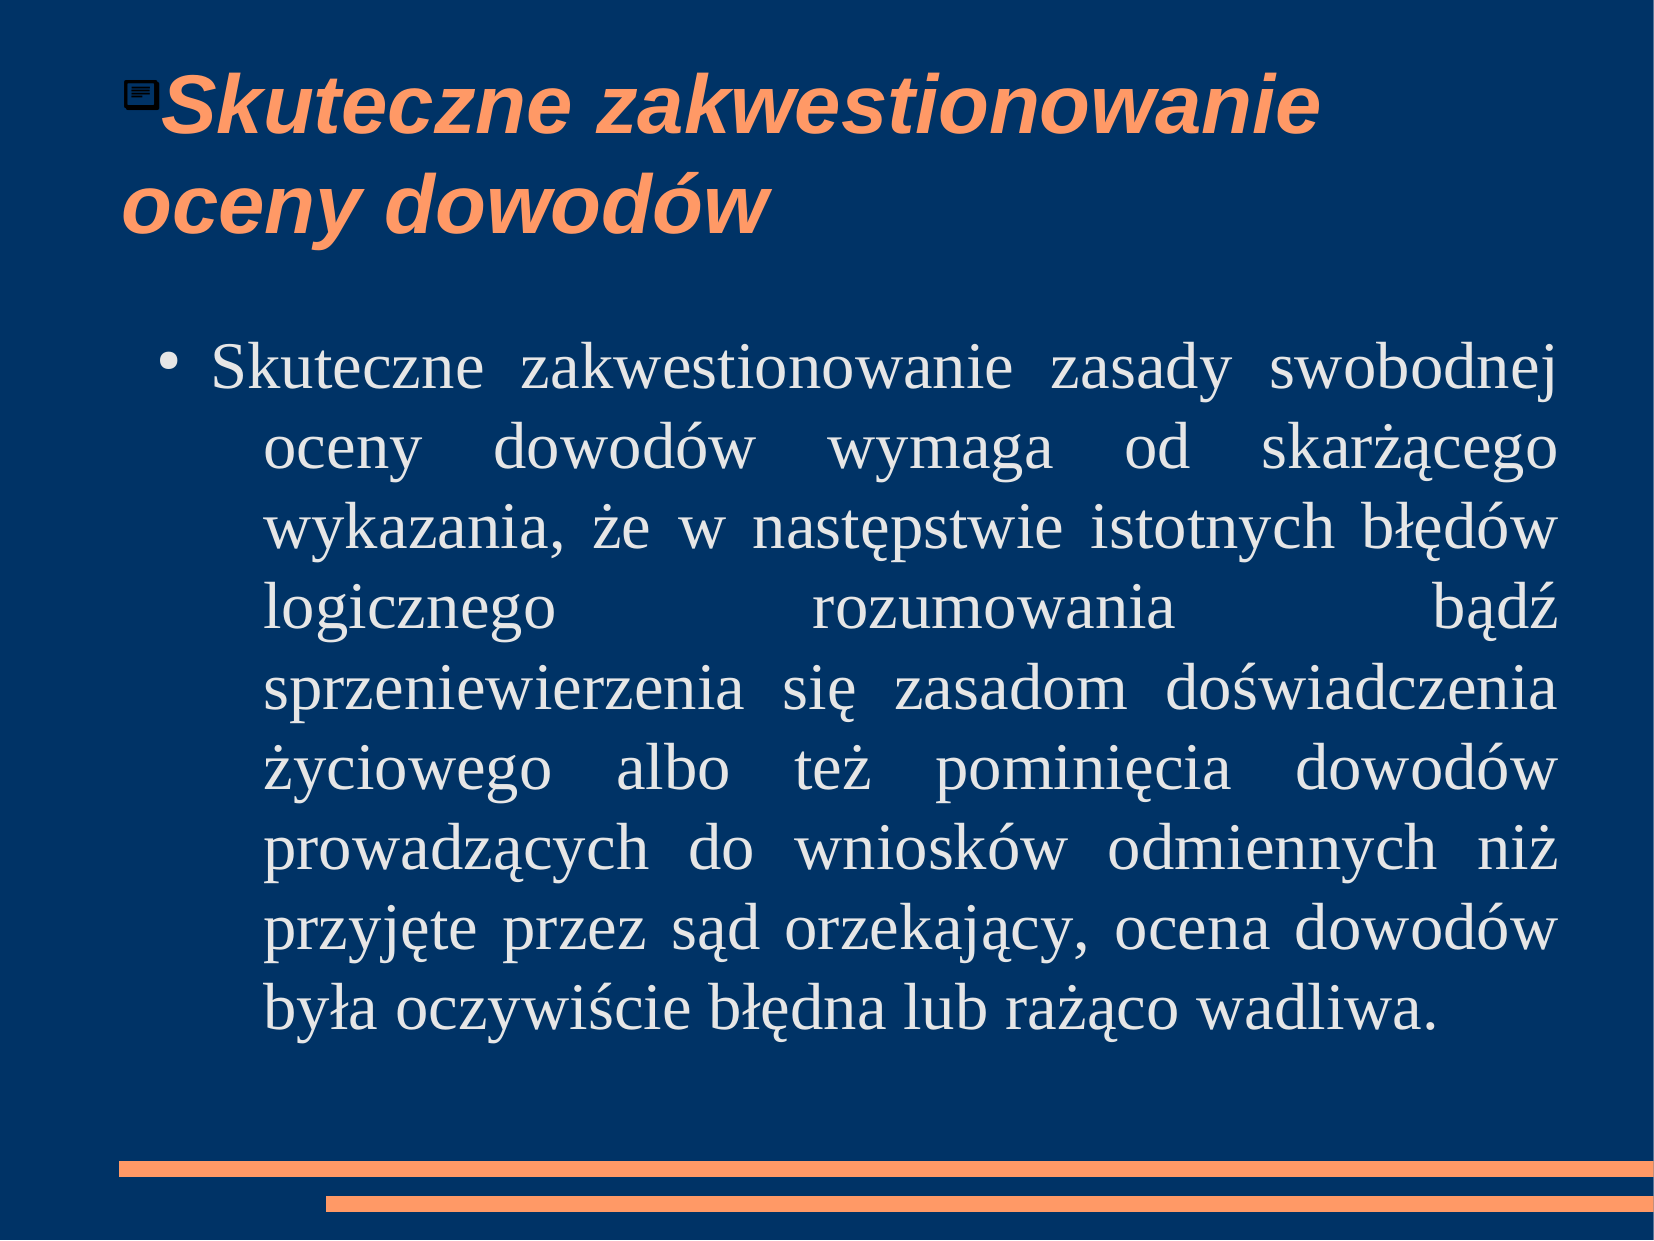

# Skuteczne zakwestionowanie oceny dowodów
Skuteczne zakwestionowanie zasady swobodnej oceny dowodów wymaga od skarżącego wykazania, że w następstwie istotnych błędów logicznego rozumowania bądź sprzeniewierzenia się zasadom doświadczenia życiowego albo też pominięcia dowodów prowadzących do wniosków odmiennych niż przyjęte przez sąd orzekający, ocena dowodów była oczywiście błędna lub rażąco wadliwa.